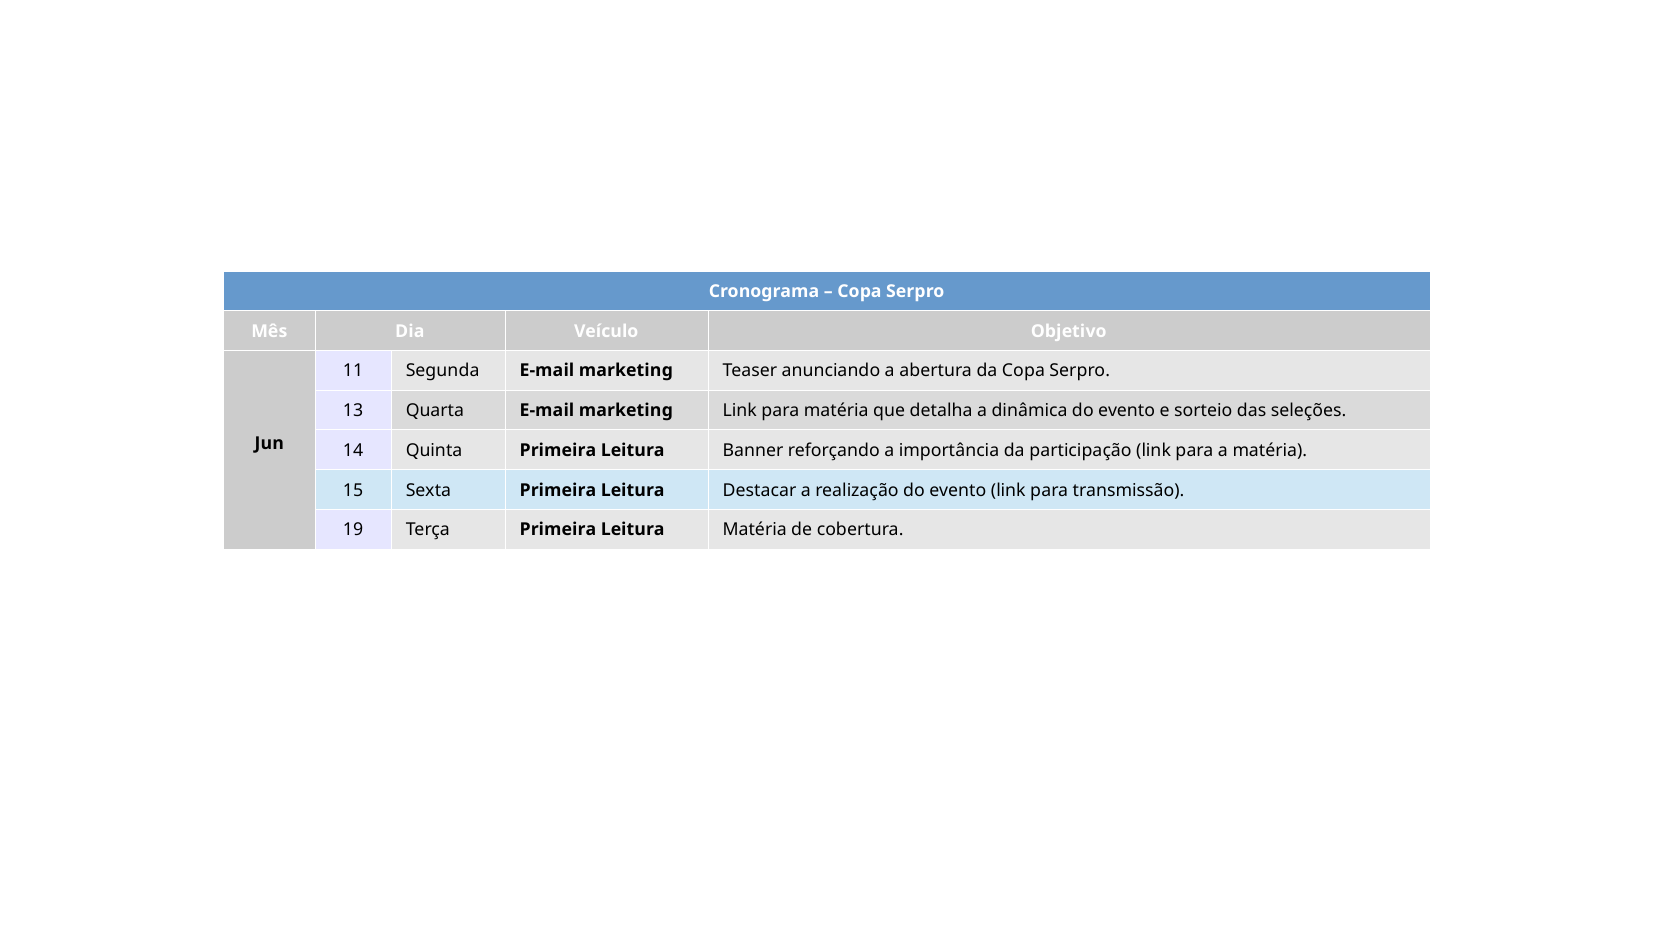

#
| Cronograma – Copa Serpro | | | | |
| --- | --- | --- | --- | --- |
| Mês | Dia | | Veículo | Objetivo |
| Jun | 11 | Segunda | E-mail marketing | Teaser anunciando a abertura da Copa Serpro. |
| | 13 | Quarta | E-mail marketing | Link para matéria que detalha a dinâmica do evento e sorteio das seleções. |
| | 14 | Quinta | Primeira Leitura | Banner reforçando a importância da participação (link para a matéria). |
| | 15 | Sexta | Primeira Leitura | Destacar a realização do evento (link para transmissão). |
| | 19 | Terça | Primeira Leitura | Matéria de cobertura. |